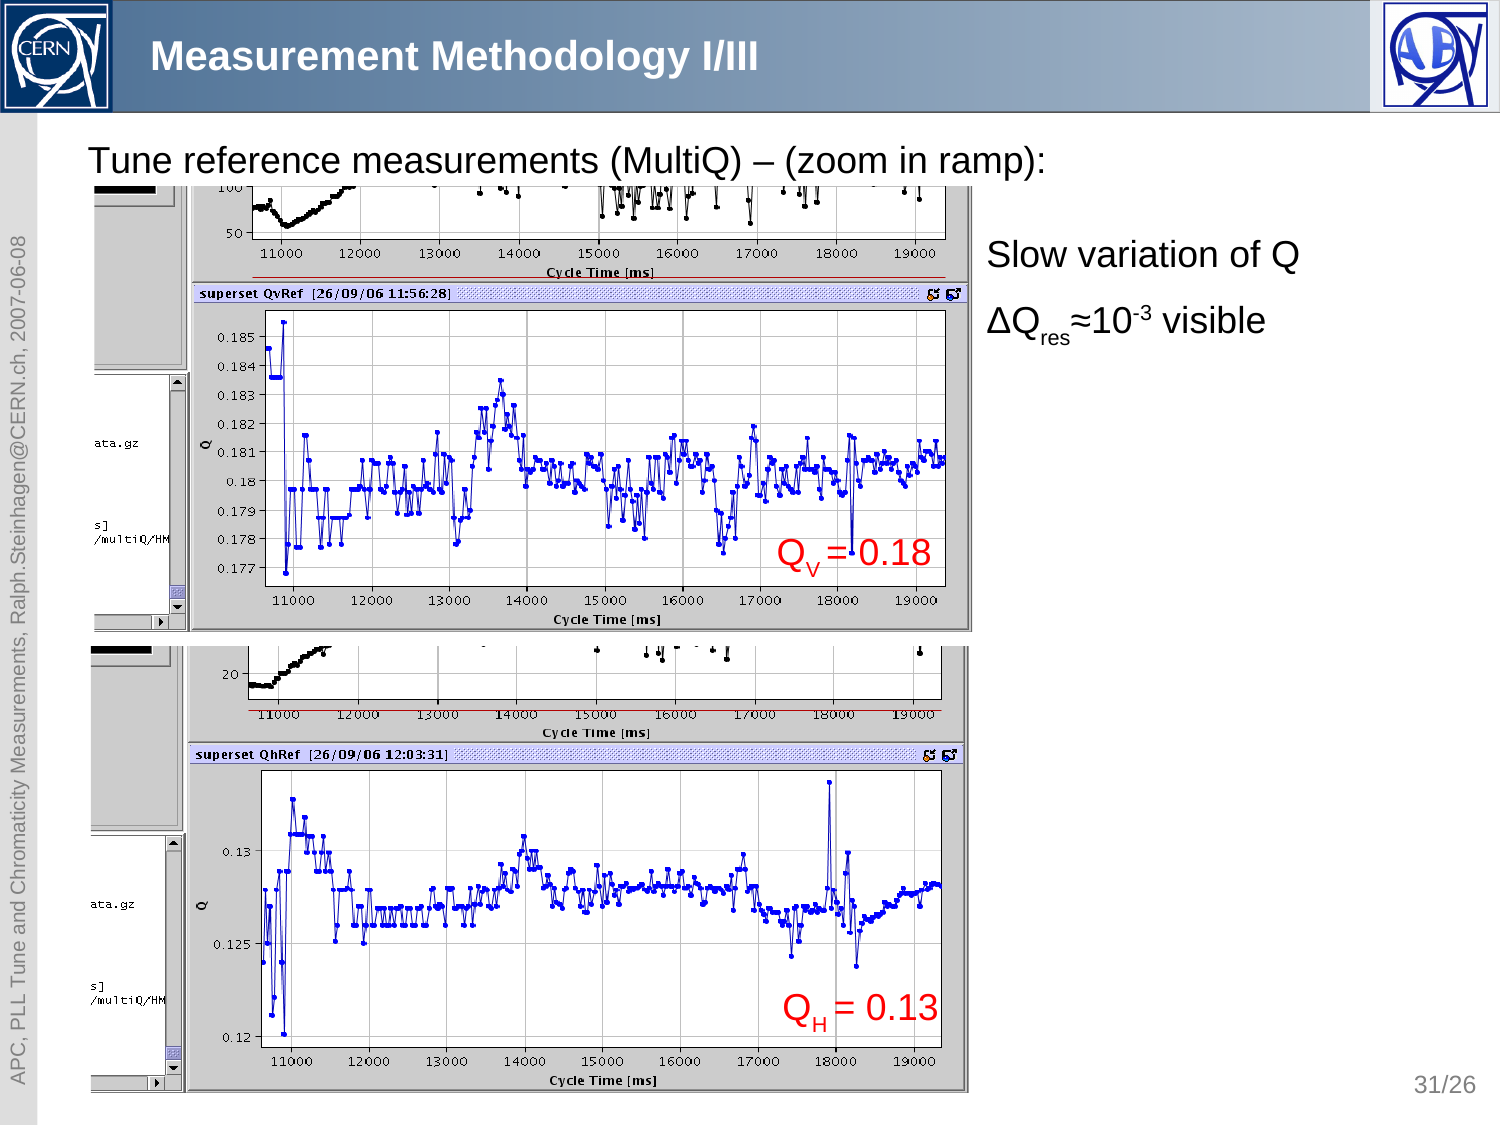

# Measurement Methodology I/III
Tune reference measurements (MultiQ) – (zoom in ramp):
Slow variation of Q
ΔQres≈10-3 visible
QV = 0.18
QH = 0.13